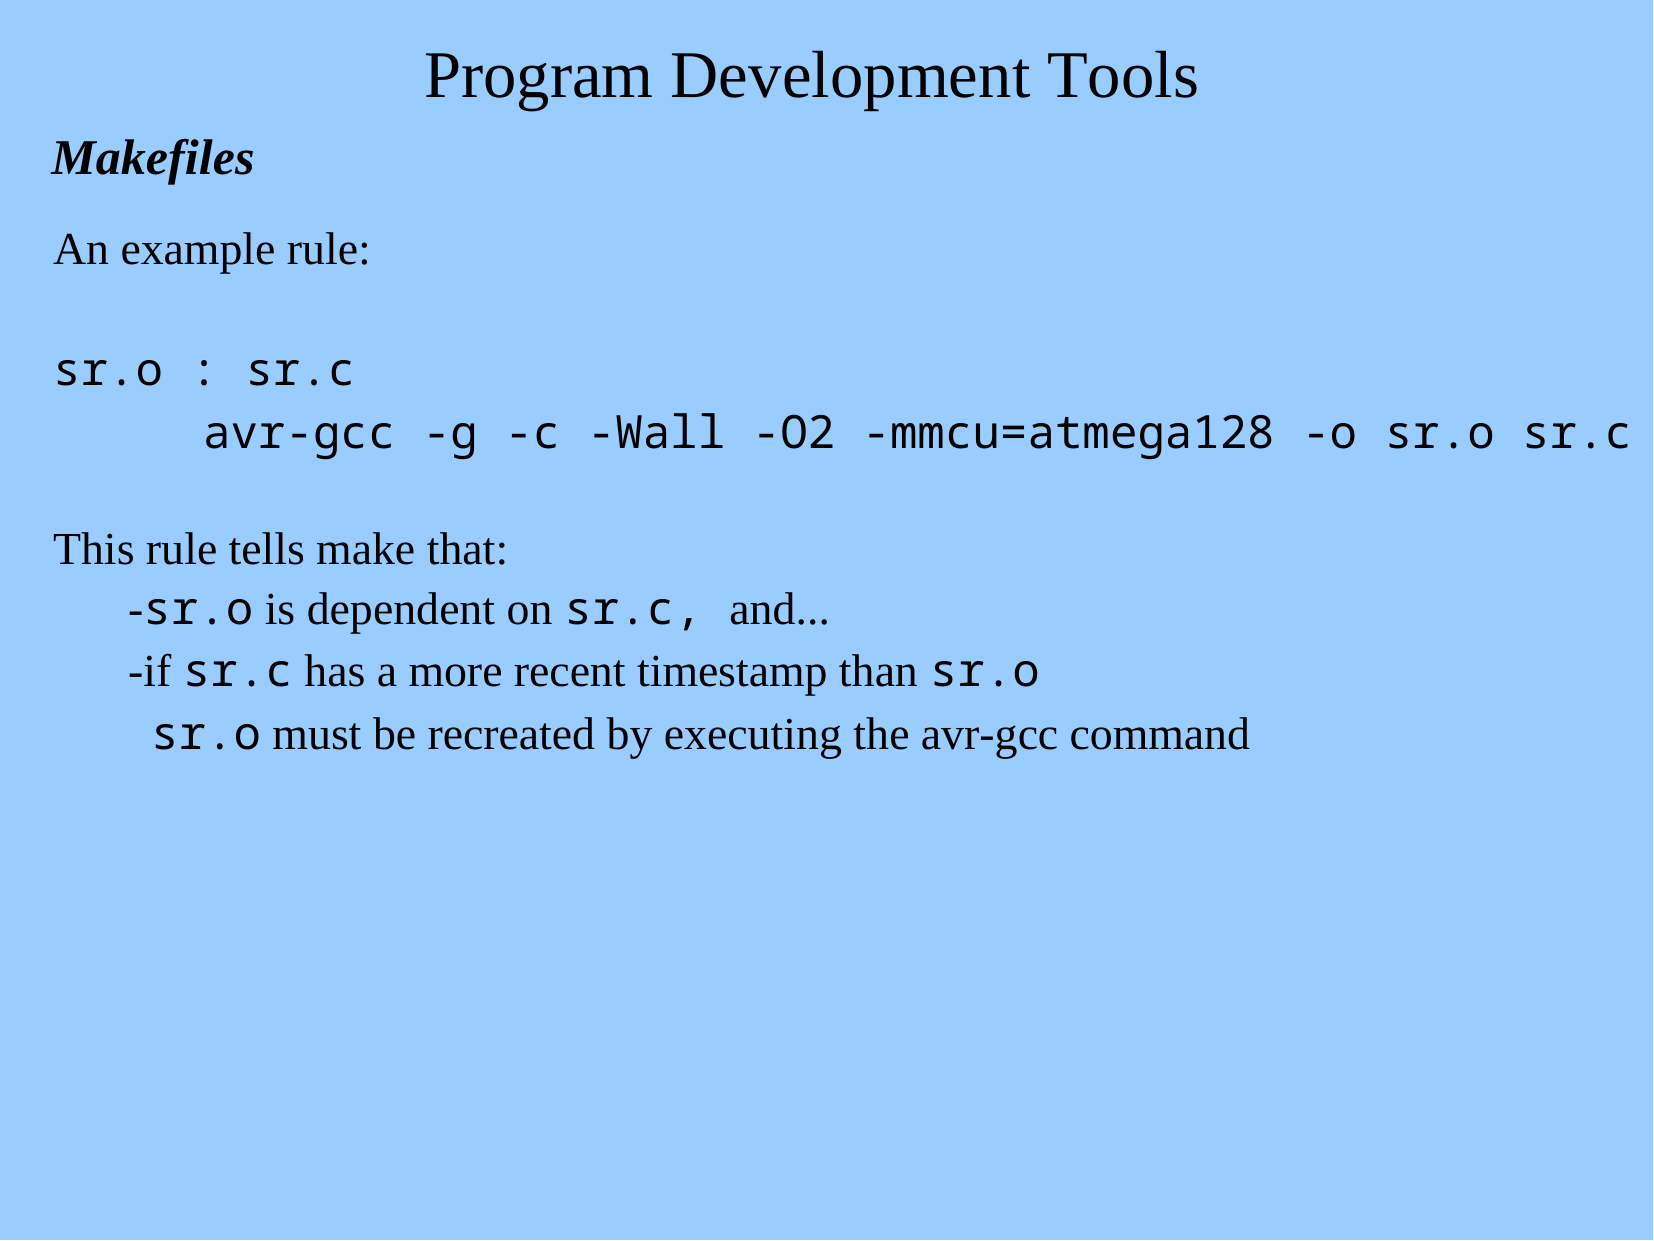

Program Development Tools
Makefiles
An example rule:
sr.o : sr.c
 	avr-gcc -g -c -Wall -O2 -mmcu=atmega128 -o sr.o sr.c
This rule tells make that:
	-sr.o is dependent on sr.c, and...
	-if sr.c has a more recent timestamp than sr.o
	 sr.o must be recreated by executing the avr-gcc command